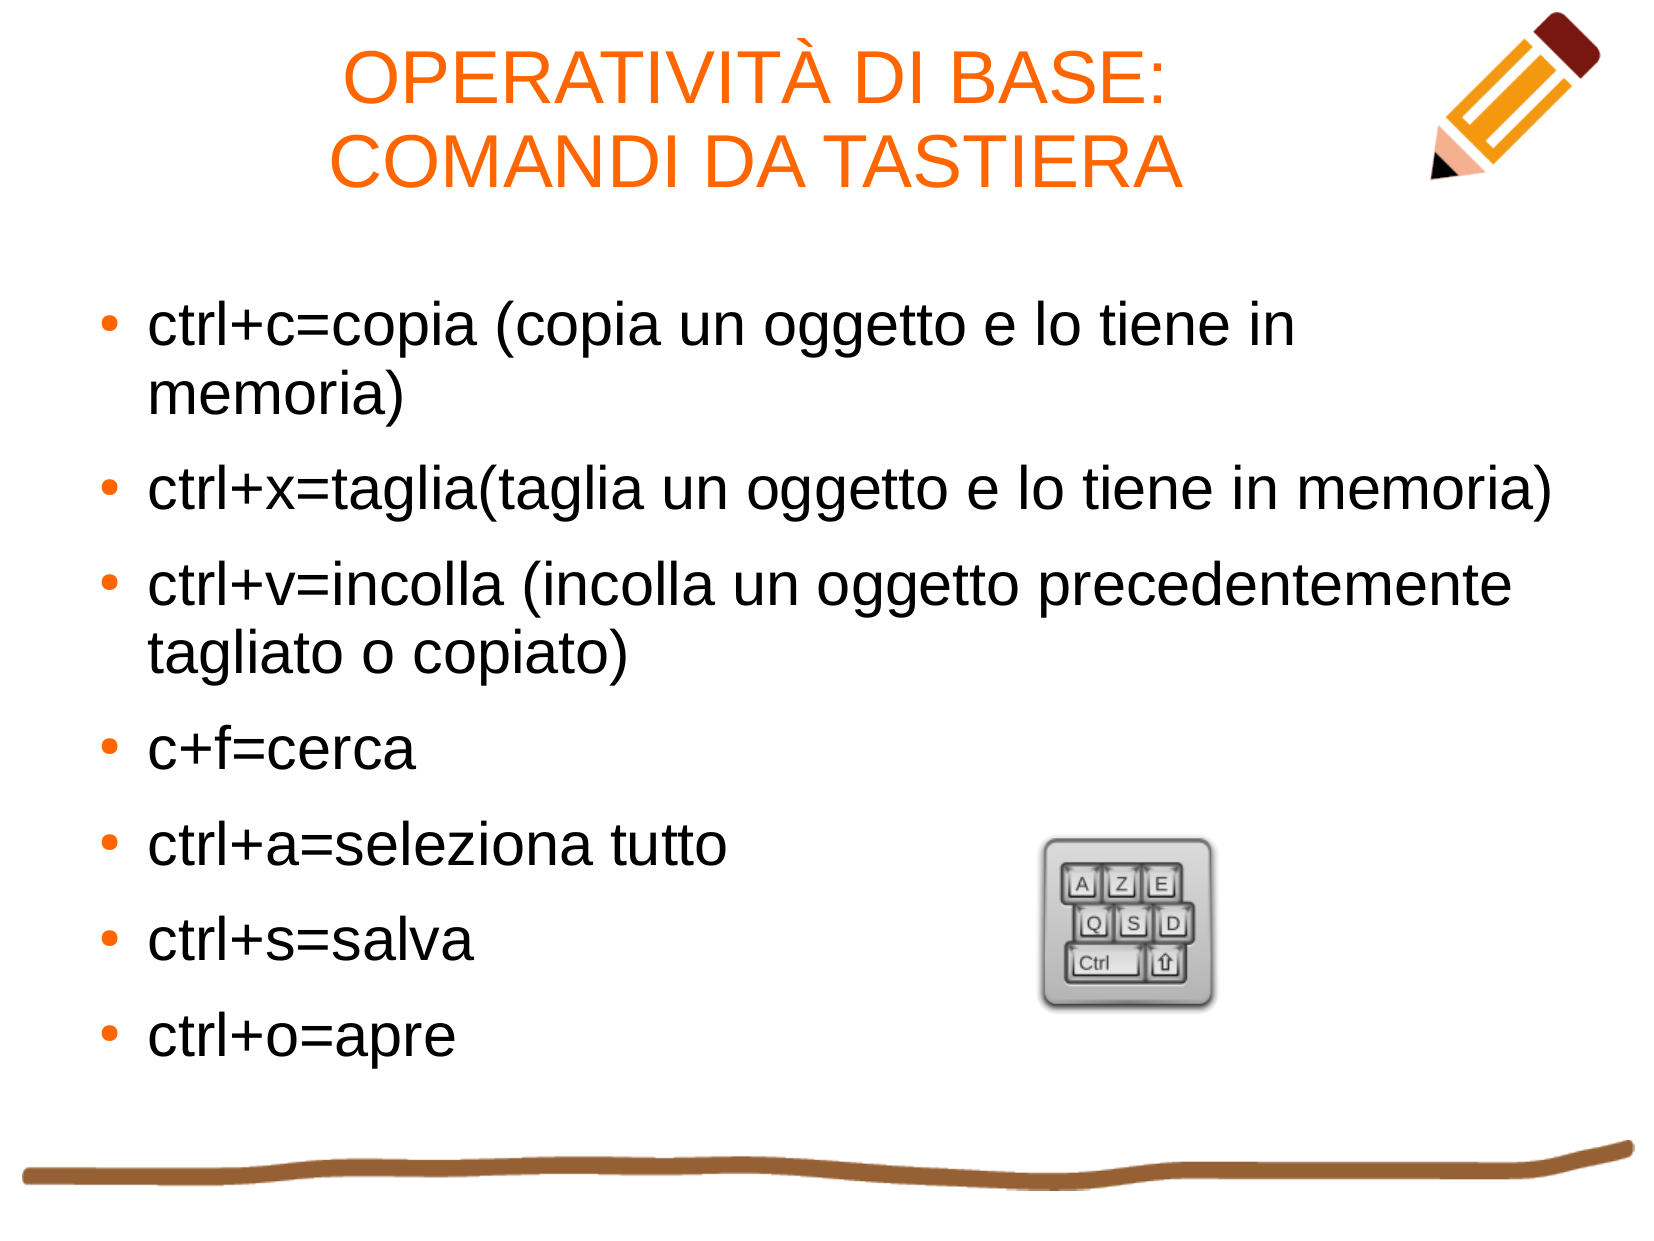

# OPERATIVITÀ DI BASE: COMANDI DA TASTIERA
ctrl+c=copia (copia un oggetto e lo tiene in memoria)
ctrl+x=taglia(taglia un oggetto e lo tiene in memoria)
ctrl+v=incolla (incolla un oggetto precedentemente tagliato o copiato)
c+f=cerca
ctrl+a=seleziona tutto
ctrl+s=salva
ctrl+o=apre